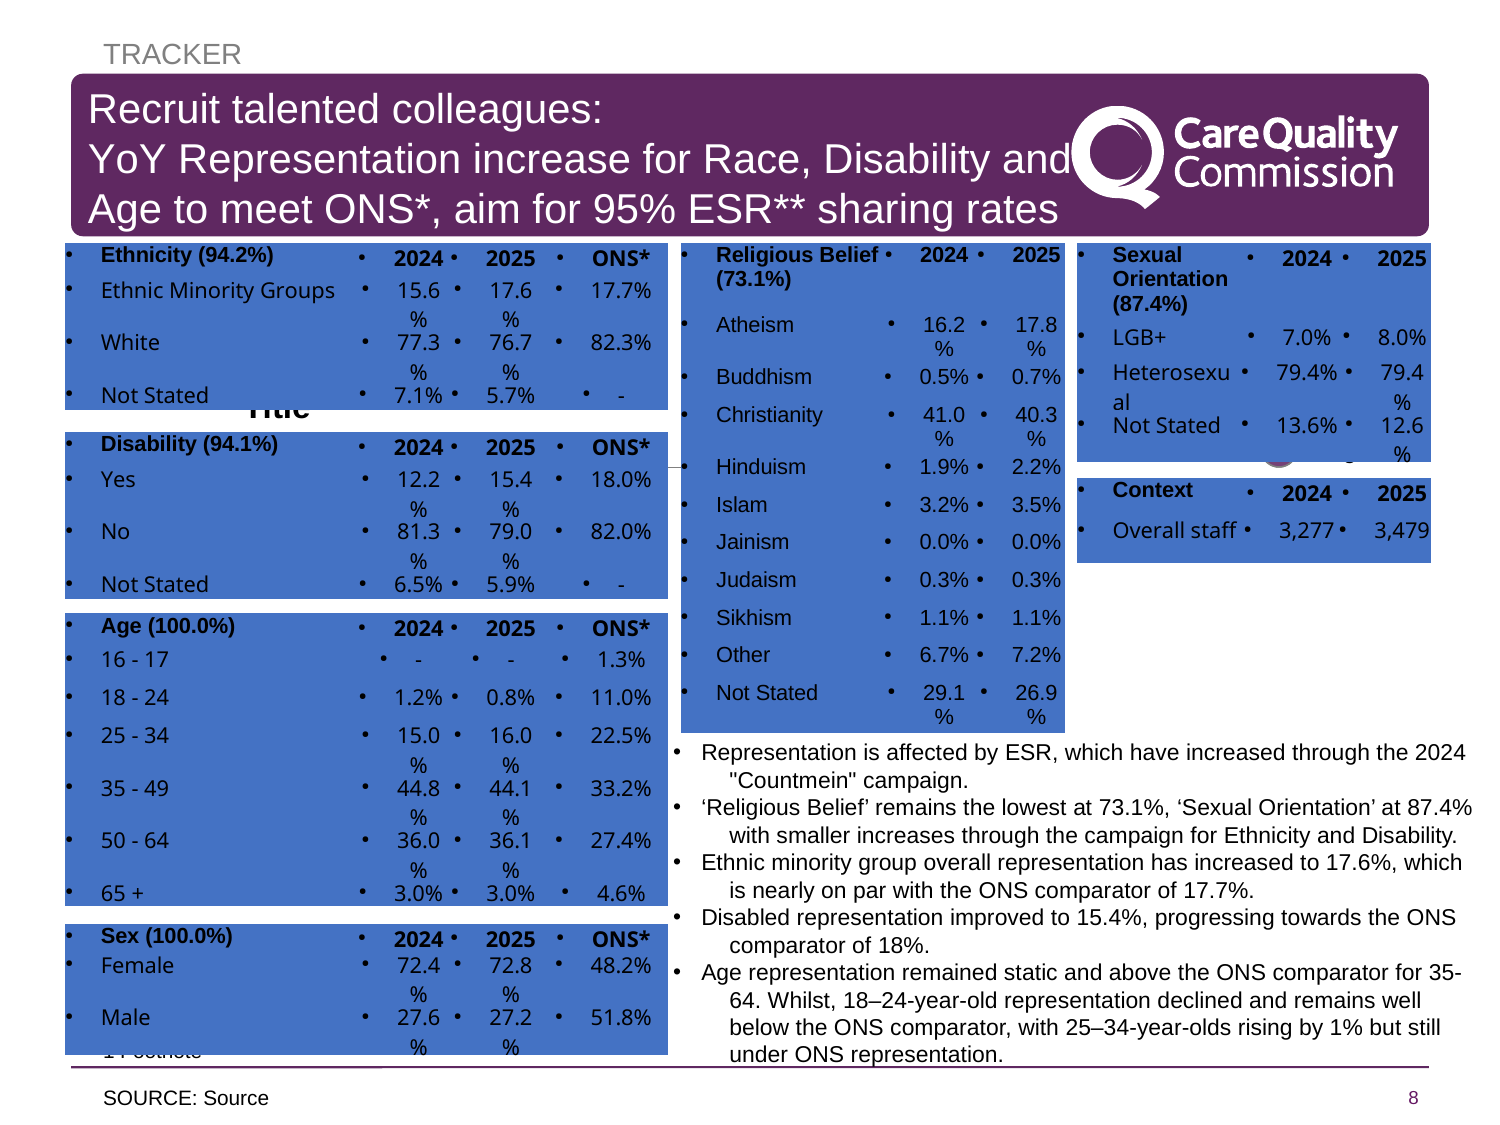

# Recruit talented colleagues: YoY Representation increase for Race, Disability and Age to meet ONS*, aim for 95% ESR** sharing rates
| Ethnicity (94.2%) | 2024 | 2025 | ONS\* |
| --- | --- | --- | --- |
| Ethnic Minority Groups | 15.6% | 17.6% | 17.7% |
| White | 77.3% | 76.7% | 82.3% |
| Not Stated | 7.1% | 5.7% | - |
| Religious Belief (73.1%) | 2024 | 2025 |
| --- | --- | --- |
| Atheism | 16.2% | 17.8% |
| Buddhism | 0.5% | 0.7% |
| Christianity | 41.0% | 40.3% |
| Hinduism | 1.9% | 2.2% |
| Islam | 3.2% | 3.5% |
| Jainism | 0.0% | 0.0% |
| Judaism | 0.3% | 0.3% |
| Sikhism | 1.1% | 1.1% |
| Other | 6.7% | 7.2% |
| Not Stated | 29.1% | 26.9% |
| Sexual Orientation (87.4%) | 2024 | 2025 |
| --- | --- | --- |
| LGB+ | 7.0% | 8.0% |
| Heterosexual | 79.4% | 79.4% |
| Not Stated | 13.6% | 12.6% |
| Disability (94.1%) | 2024 | 2025 | ONS\* |
| --- | --- | --- | --- |
| Yes | 12.2% | 15.4% | 18.0% |
| No | 81.3% | 79.0% | 82.0% |
| Not Stated | 6.5% | 5.9% | - |
| Context | 2024 | 2025 |
| --- | --- | --- |
| Overall staff | 3,277 | 3,479 |
| Age (100.0%) | 2024 | 2025 | ONS\* |
| --- | --- | --- | --- |
| 16 - 17 | - | - | 1.3% |
| 18 - 24 | 1.2% | 0.8% | 11.0% |
| 25 - 34 | 15.0% | 16.0% | 22.5% |
| 35 - 49 | 44.8% | 44.1% | 33.2% |
| 50 - 64 | 36.0% | 36.1% | 27.4% |
| 65 + | 3.0% | 3.0% | 4.6% |
Representation is affected by ESR, which have increased through the 2024 "Countmein" campaign.
‘Religious Belief’ remains the lowest at 73.1%, ‘Sexual Orientation’ at 87.4% with smaller increases through the campaign for Ethnicity and Disability.
Ethnic minority group overall representation has increased to 17.6%, which is nearly on par with the ONS comparator of 17.7%.
Disabled representation improved to 15.4%, progressing towards the ONS comparator of 18%.
Age representation remained static and above the ONS comparator for 35-64. Whilst, 18–24-year-old representation declined and remains well below the ONS comparator, with 25–34-year-olds rising by 1% but still under ONS representation.
| Sex (100.0%) | 2024 | 2025 | ONS\* |
| --- | --- | --- | --- |
| Female | 72.4% | 72.8% | 48.2% |
| Male | 27.6% | 27.2% | 51.8% |